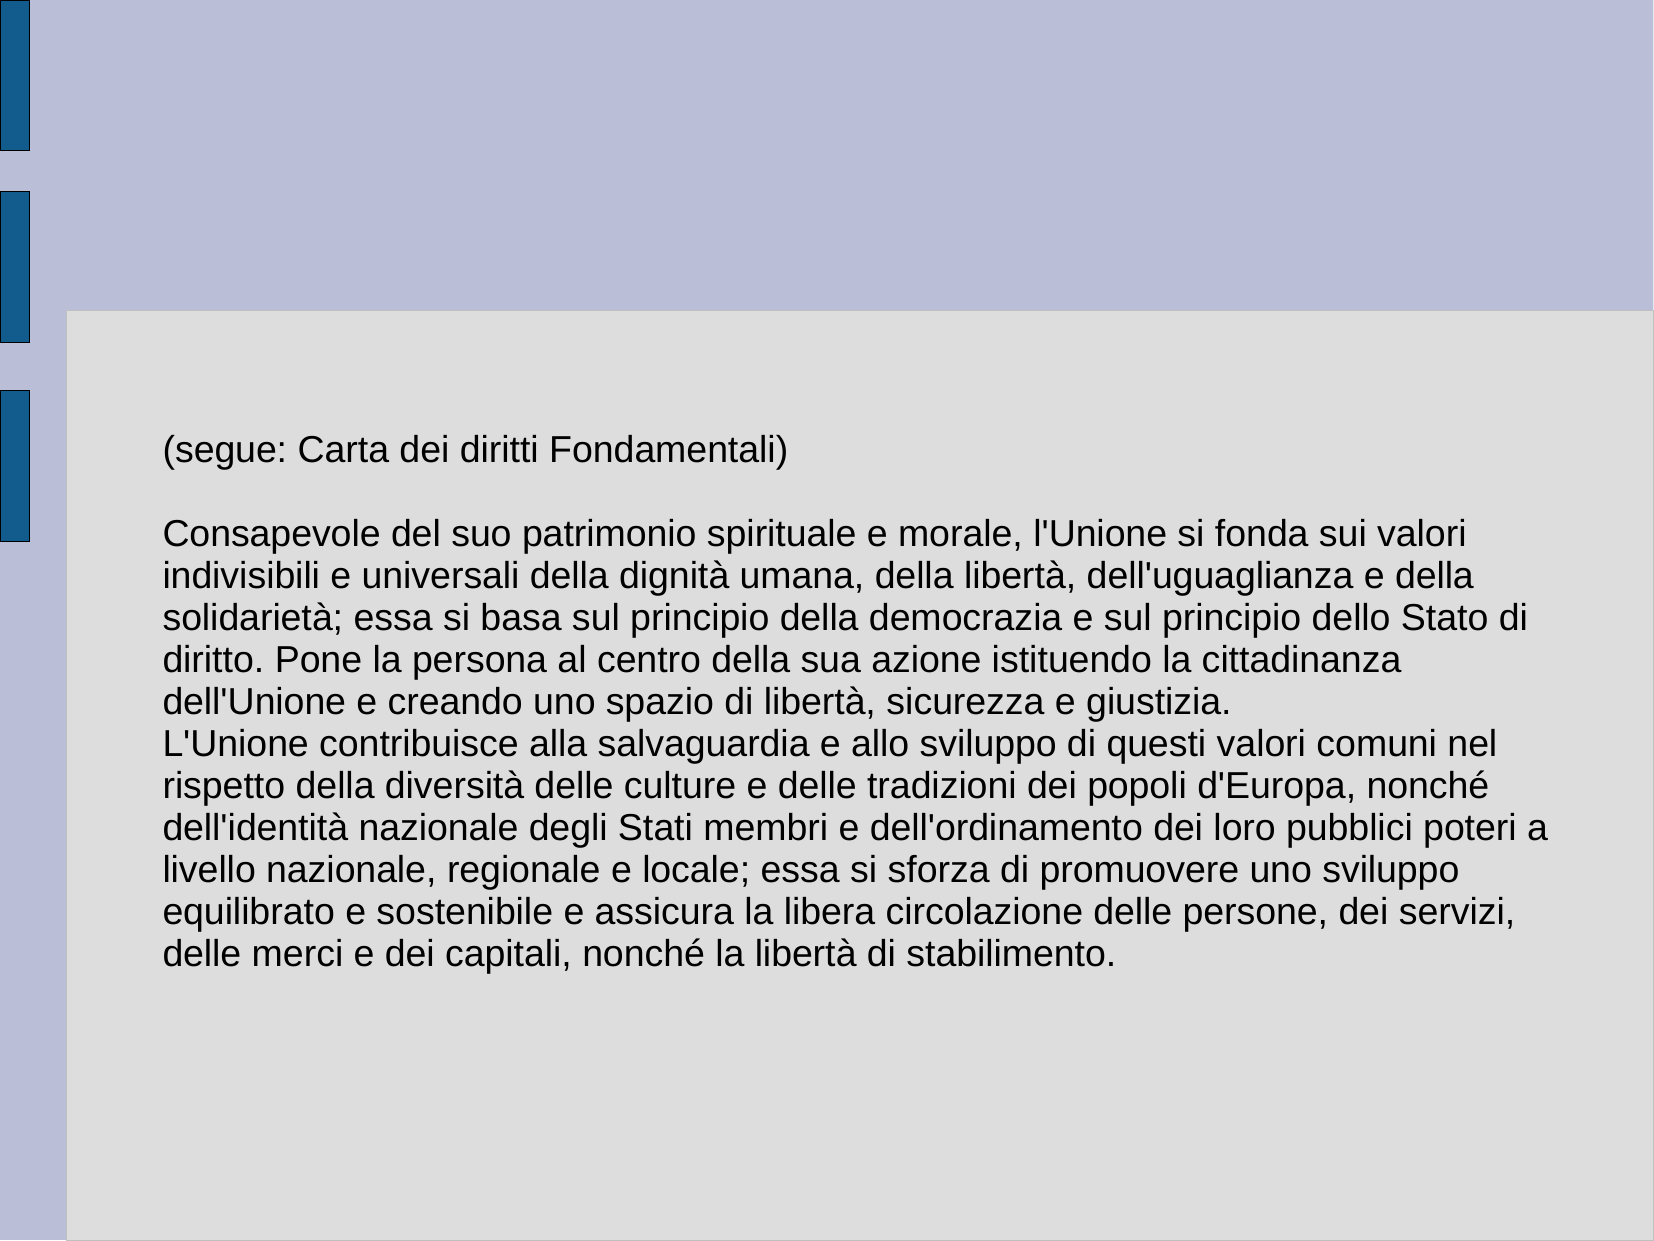

(segue: Carta dei diritti Fondamentali)
Consapevole del suo patrimonio spirituale e morale, l'Unione si fonda sui valori indivisibili e universali della dignità umana, della libertà, dell'uguaglianza e della solidarietà; essa si basa sul principio della democrazia e sul principio dello Stato di diritto. Pone la persona al centro della sua azione istituendo la cittadinanza dell'Unione e creando uno spazio di libertà, sicurezza e giustizia.
L'Unione contribuisce alla salvaguardia e allo sviluppo di questi valori comuni nel rispetto della diversità delle culture e delle tradizioni dei popoli d'Europa, nonché dell'identità nazionale degli Stati membri e dell'ordinamento dei loro pubblici poteri a livello nazionale, regionale e locale; essa si sforza di promuovere uno sviluppo equilibrato e sostenibile e assicura la libera circolazione delle persone, dei servizi, delle merci e dei capitali, nonché la libertà di stabilimento.